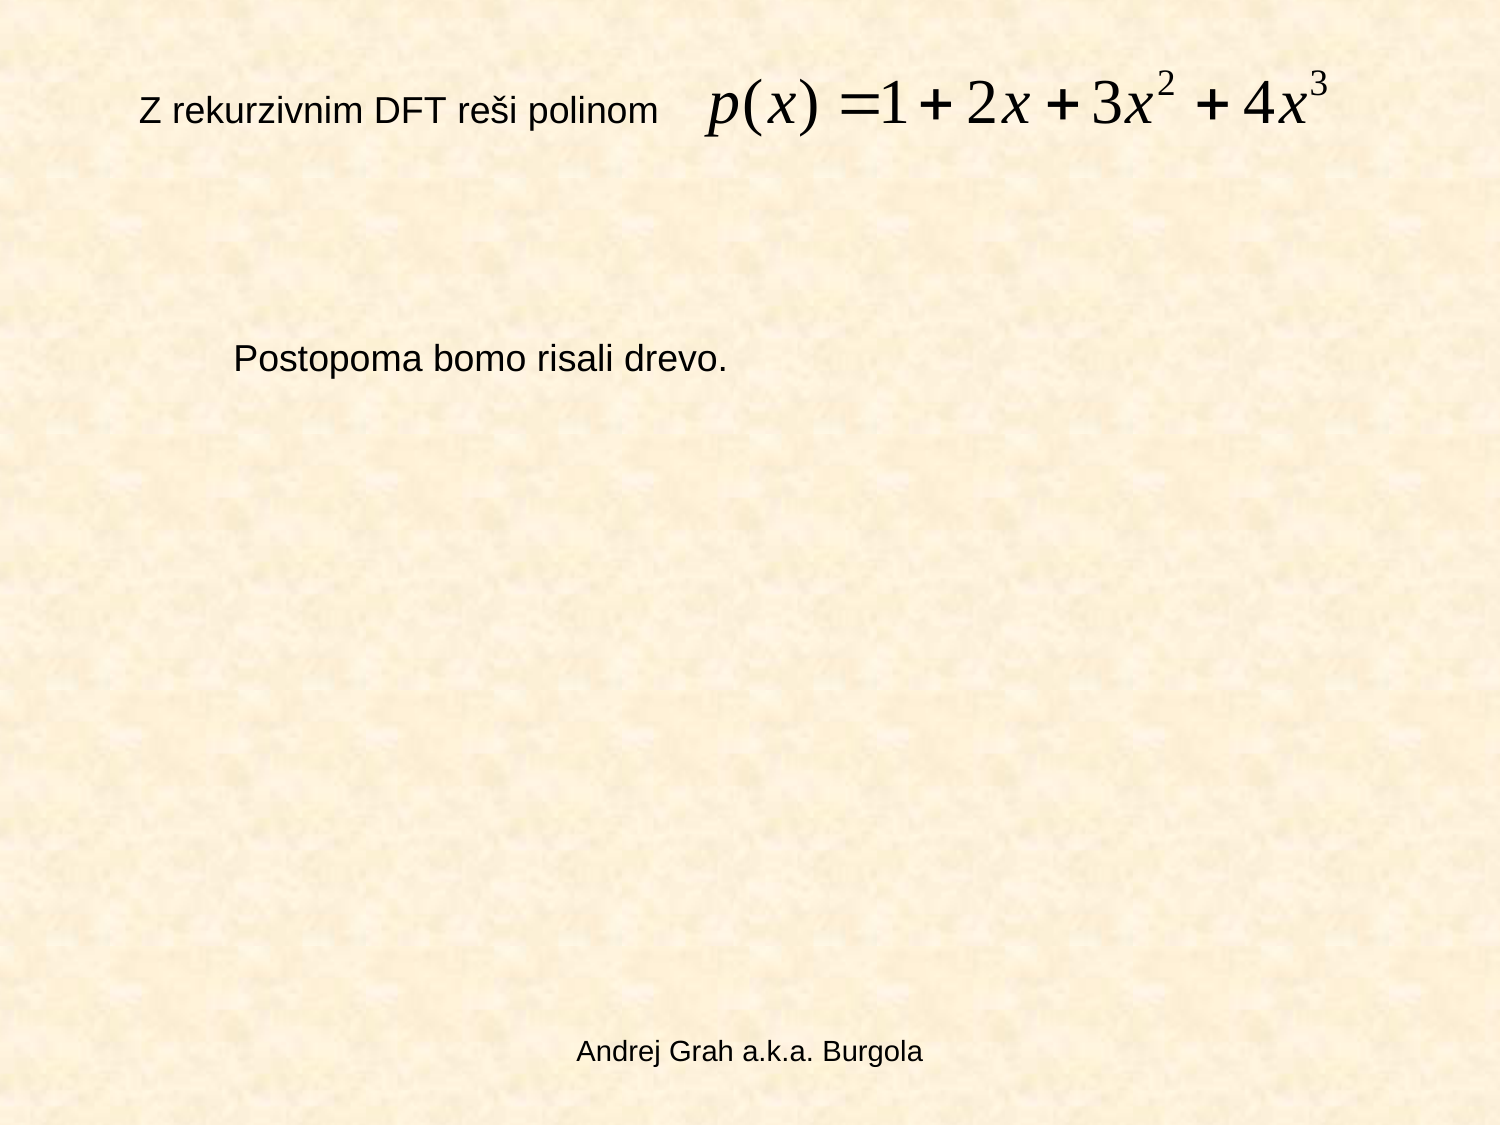

Z rekurzivnim DFT reši polinom
Postopoma bomo risali drevo.
Andrej Grah a.k.a. Burgola